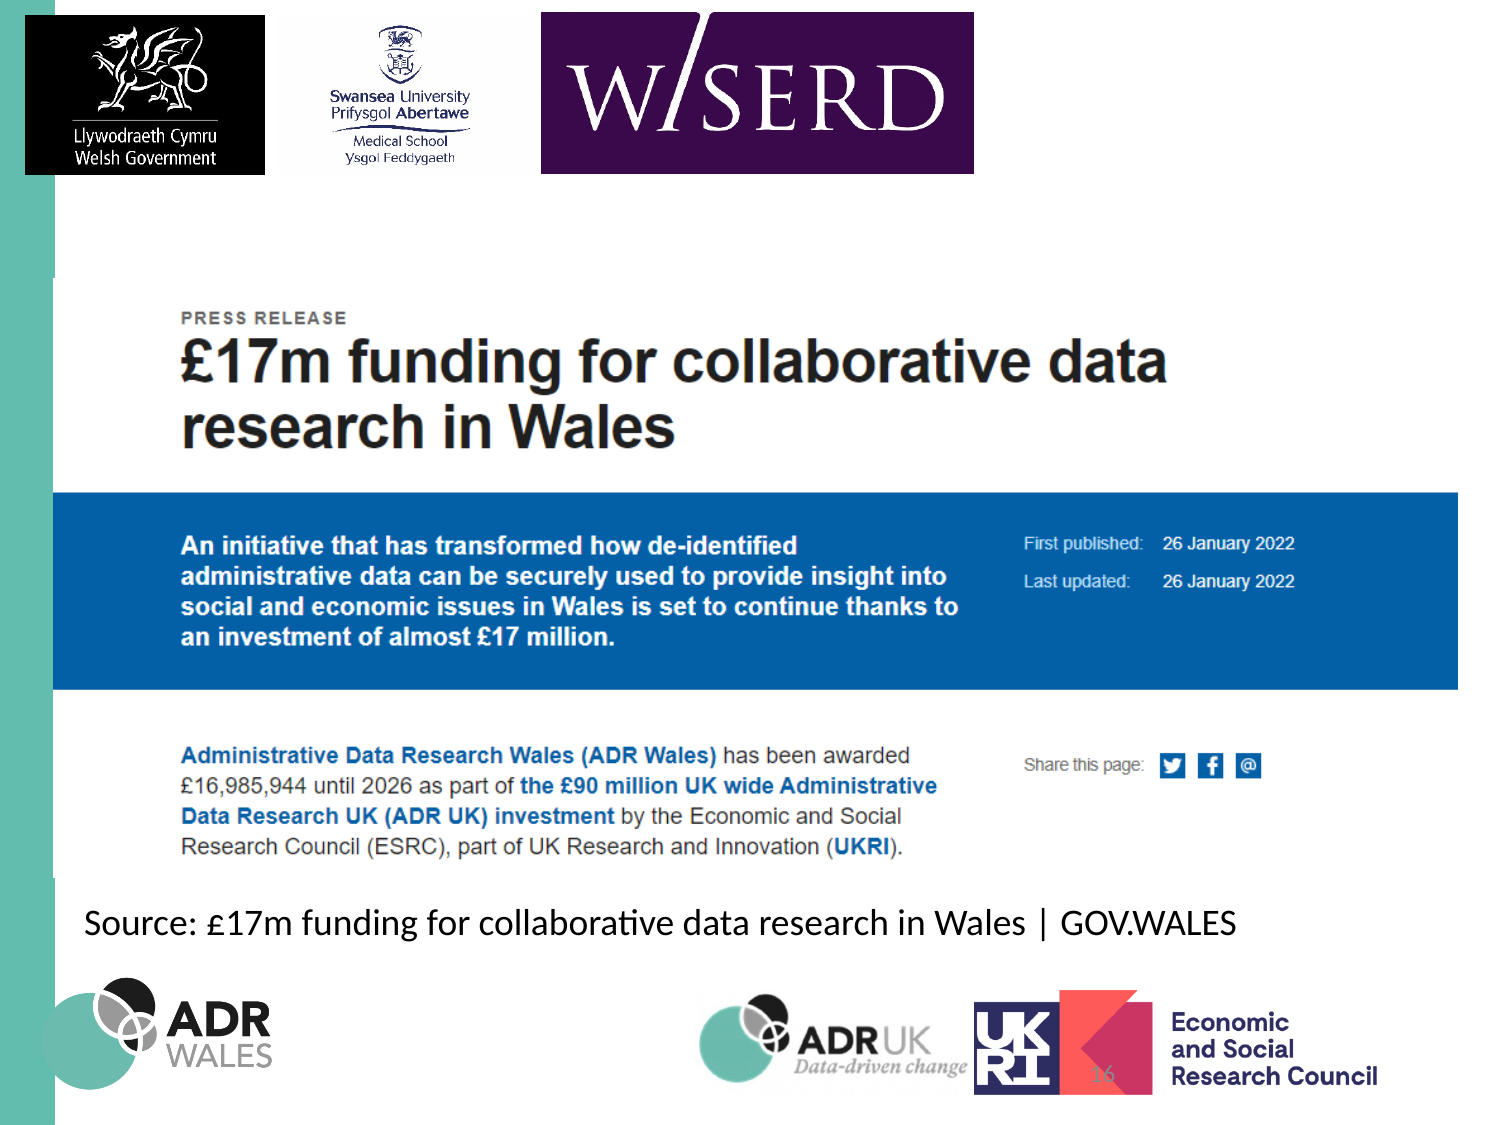

Source: £17m funding for collaborative data research in Wales | GOV.WALES